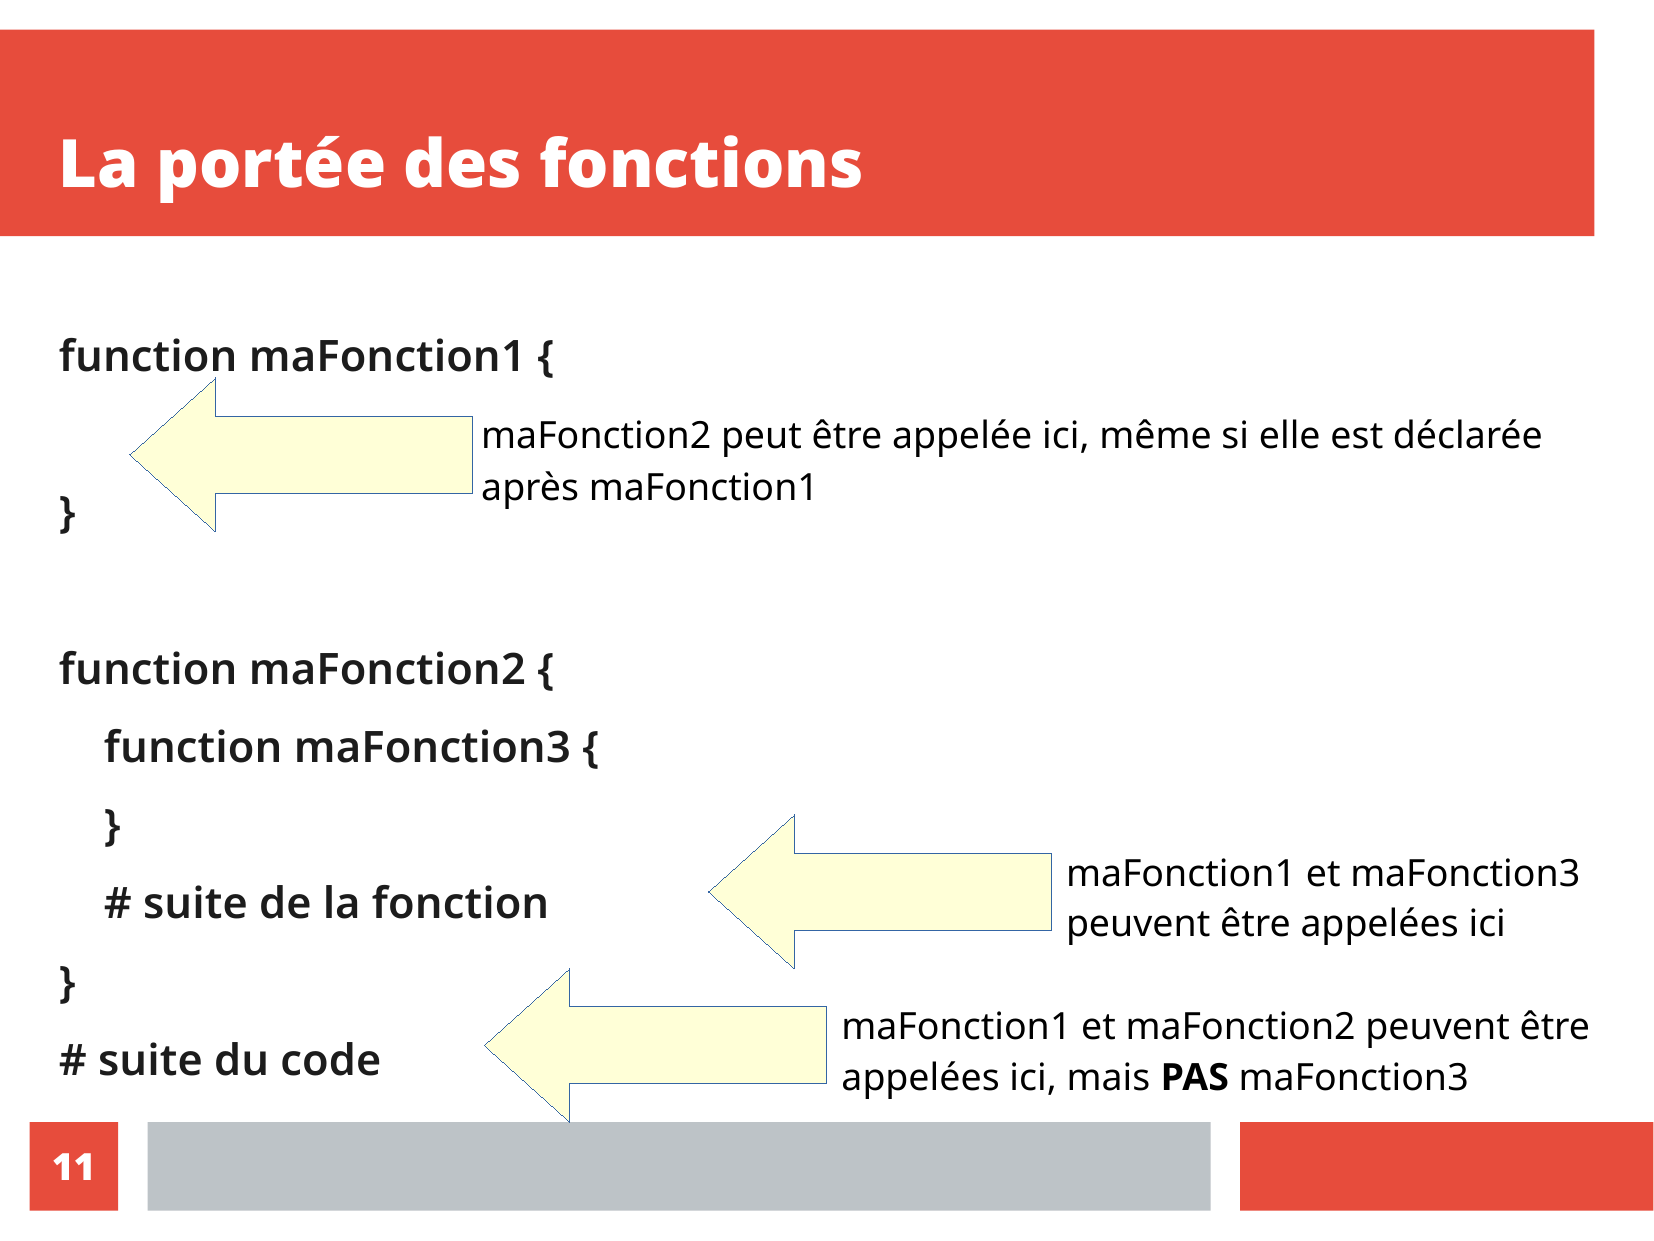

# La portée des fonctions
function maFonction1 {
}
function maFonction2 {
 function maFonction3 {
 }
 # suite de la fonction
}
# suite du code
maFonction2 peut être appelée ici, même si elle est déclarée après maFonction1
maFonction1 et maFonction3 peuvent être appelées ici
maFonction1 et maFonction2 peuvent être appelées ici, mais PAS maFonction3
11